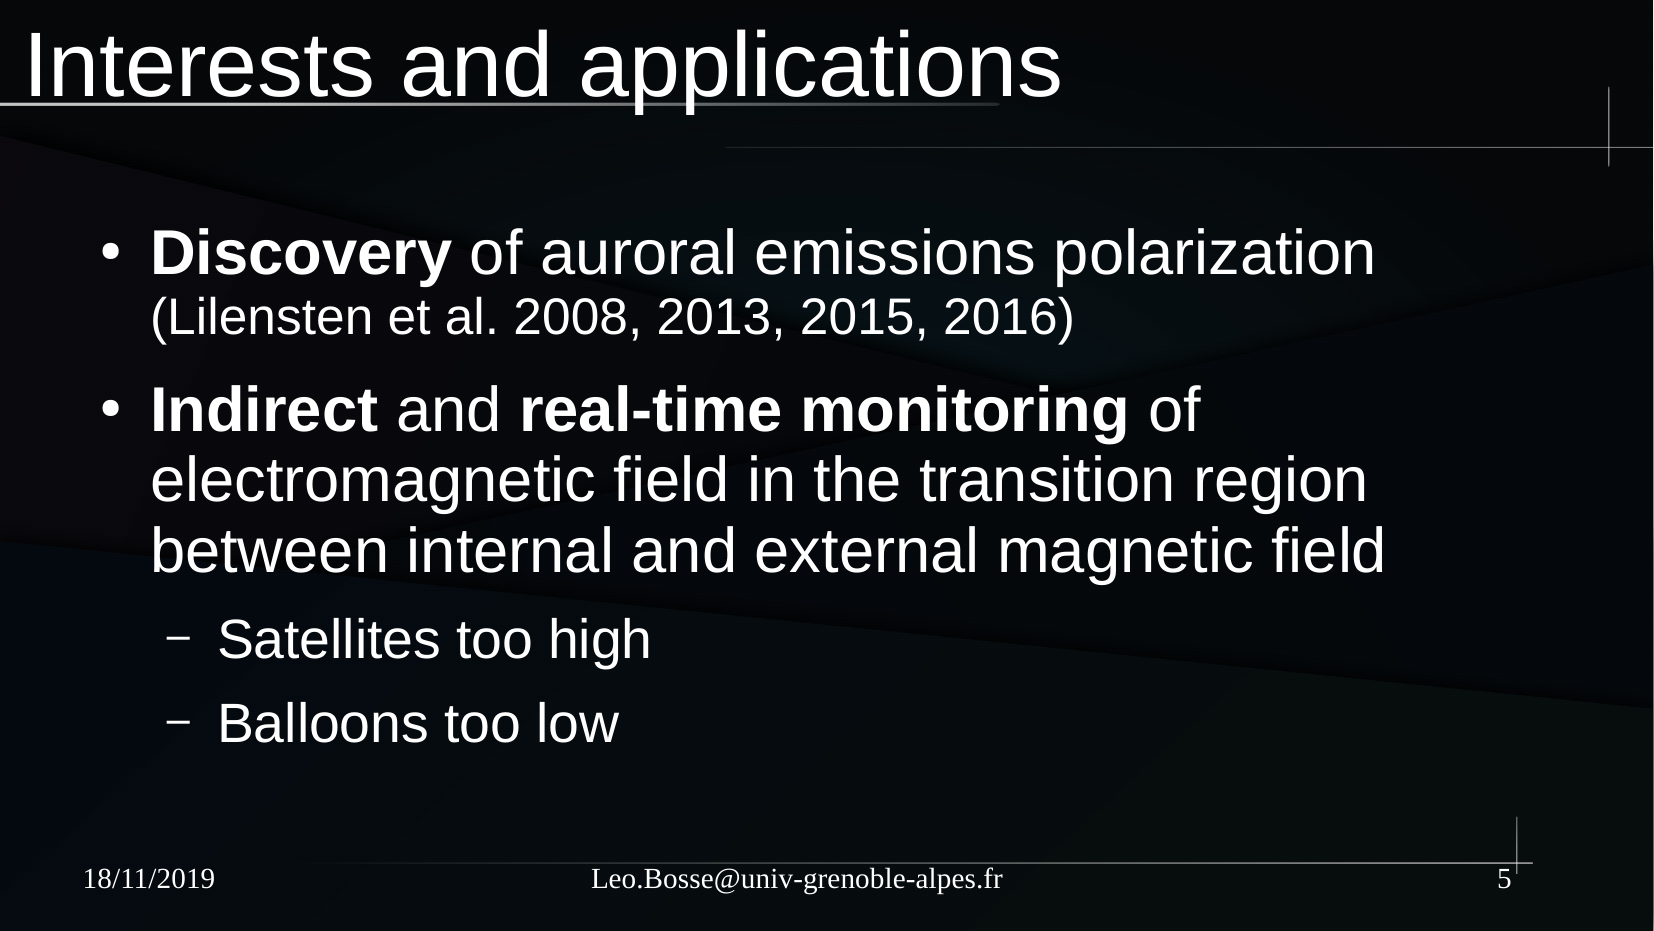

# Interests and applications
Discovery of auroral emissions polarization (Lilensten et al. 2008, 2013, 2015, 2016)
Indirect and real-time monitoring of electromagnetic field in the transition region between internal and external magnetic field
Satellites too high
Balloons too low
11/06/2019
Leo.Bosse@univ-grenoble-alpes.fr
5